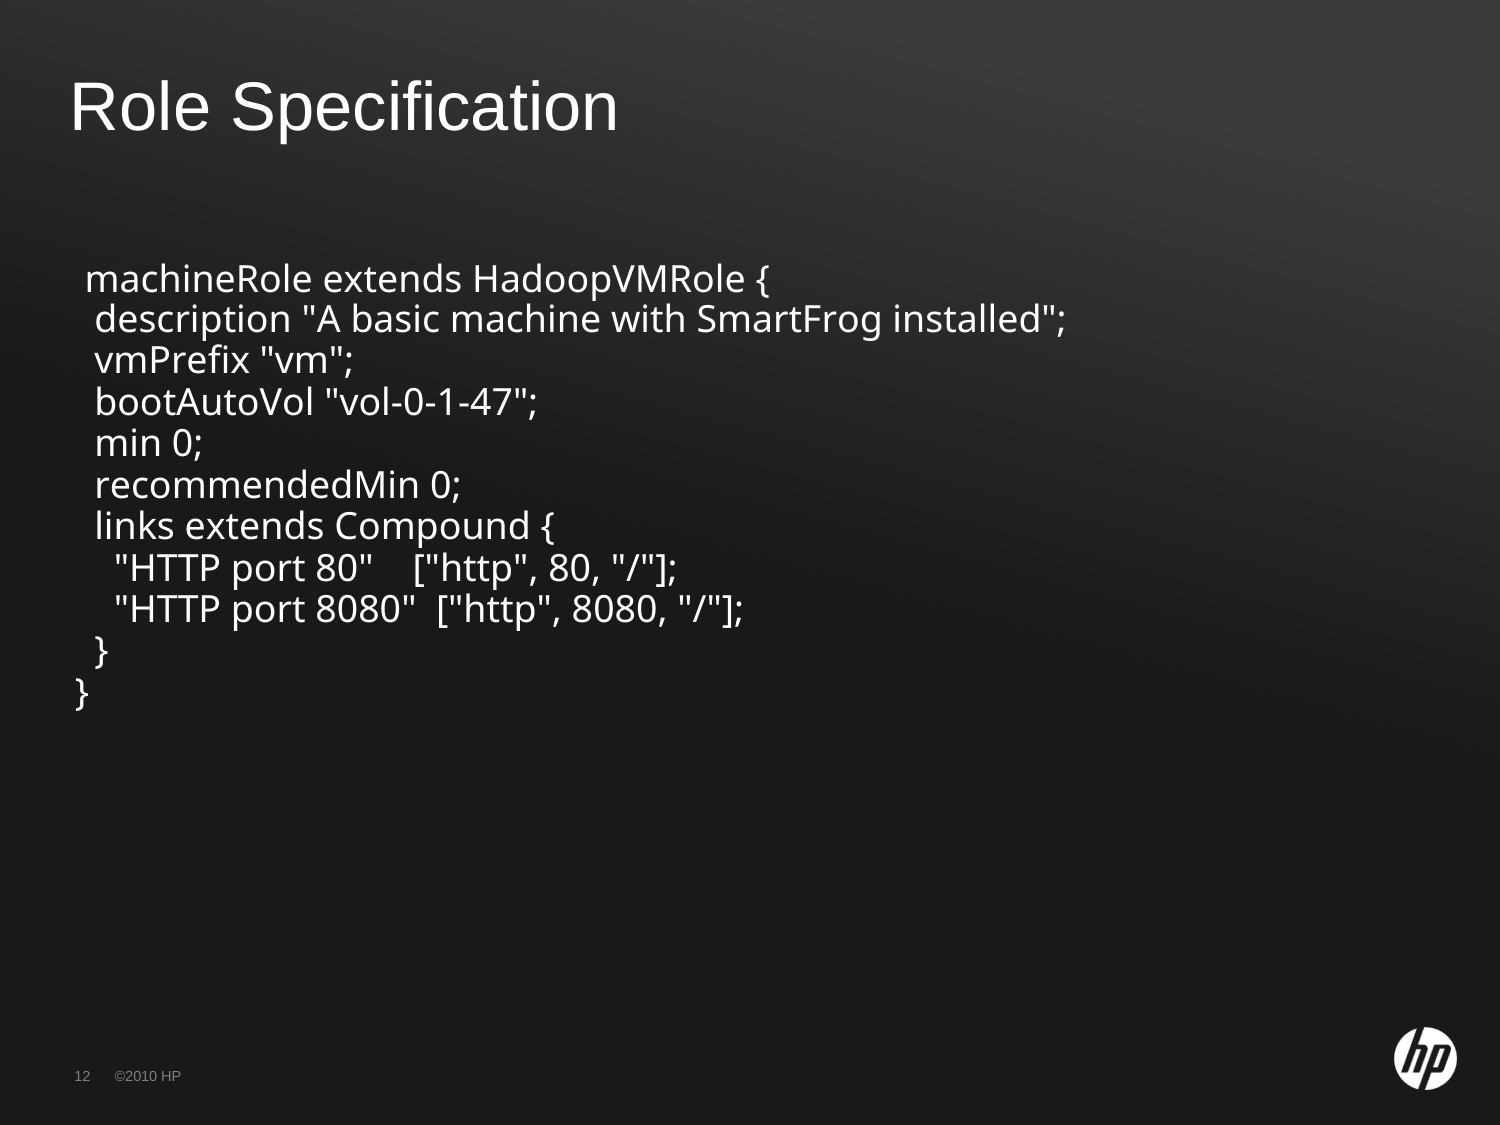

Role Specification
 machineRole extends HadoopVMRole {
 description "A basic machine with SmartFrog installed";
 vmPrefix "vm";
 bootAutoVol "vol-0-1-47";
 min 0;
 recommendedMin 0;
 links extends Compound {
 "HTTP port 80" ["http", 80, "/"];
 "HTTP port 8080" ["http", 8080, "/"];
 }
}